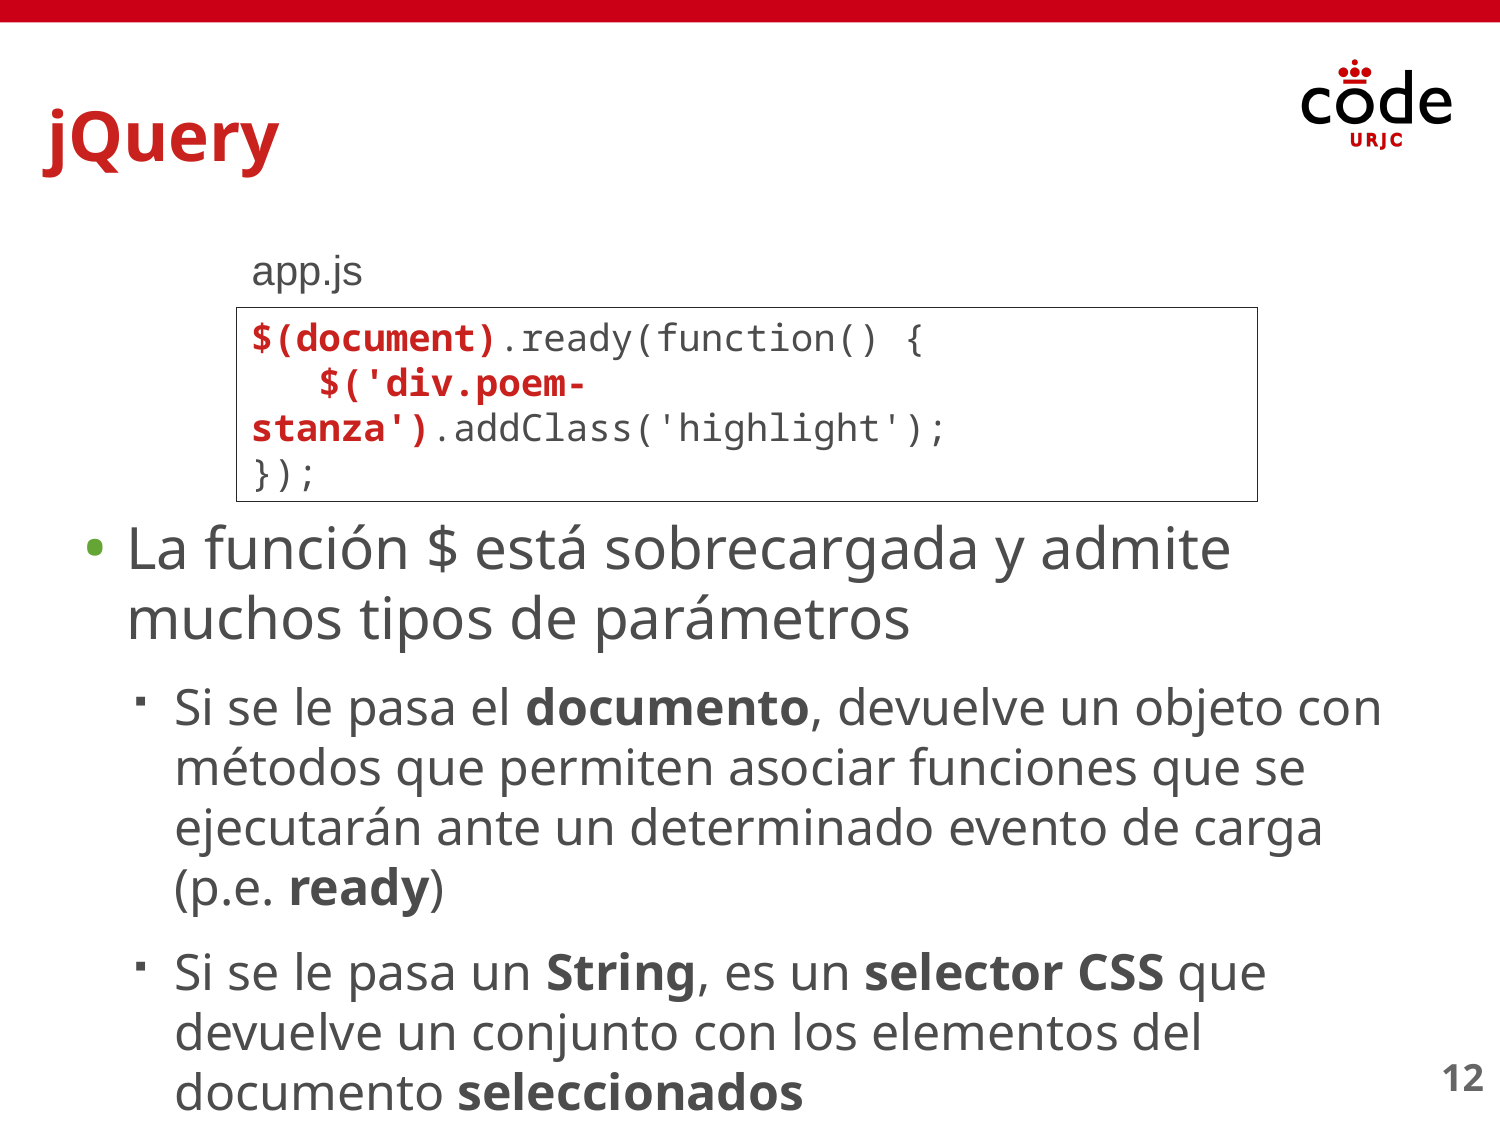

# jQuery
app.js
$(document).ready(function() {
 $('div.poem-stanza').addClass('highlight');
});
La función $ está sobrecargada y admite muchos tipos de parámetros
Si se le pasa el documento, devuelve un objeto con métodos que permiten asociar funciones que se ejecutarán ante un determinado evento de carga (p.e. ready)
Si se le pasa un String, es un selector CSS que devuelve un conjunto con los elementos del documento seleccionados